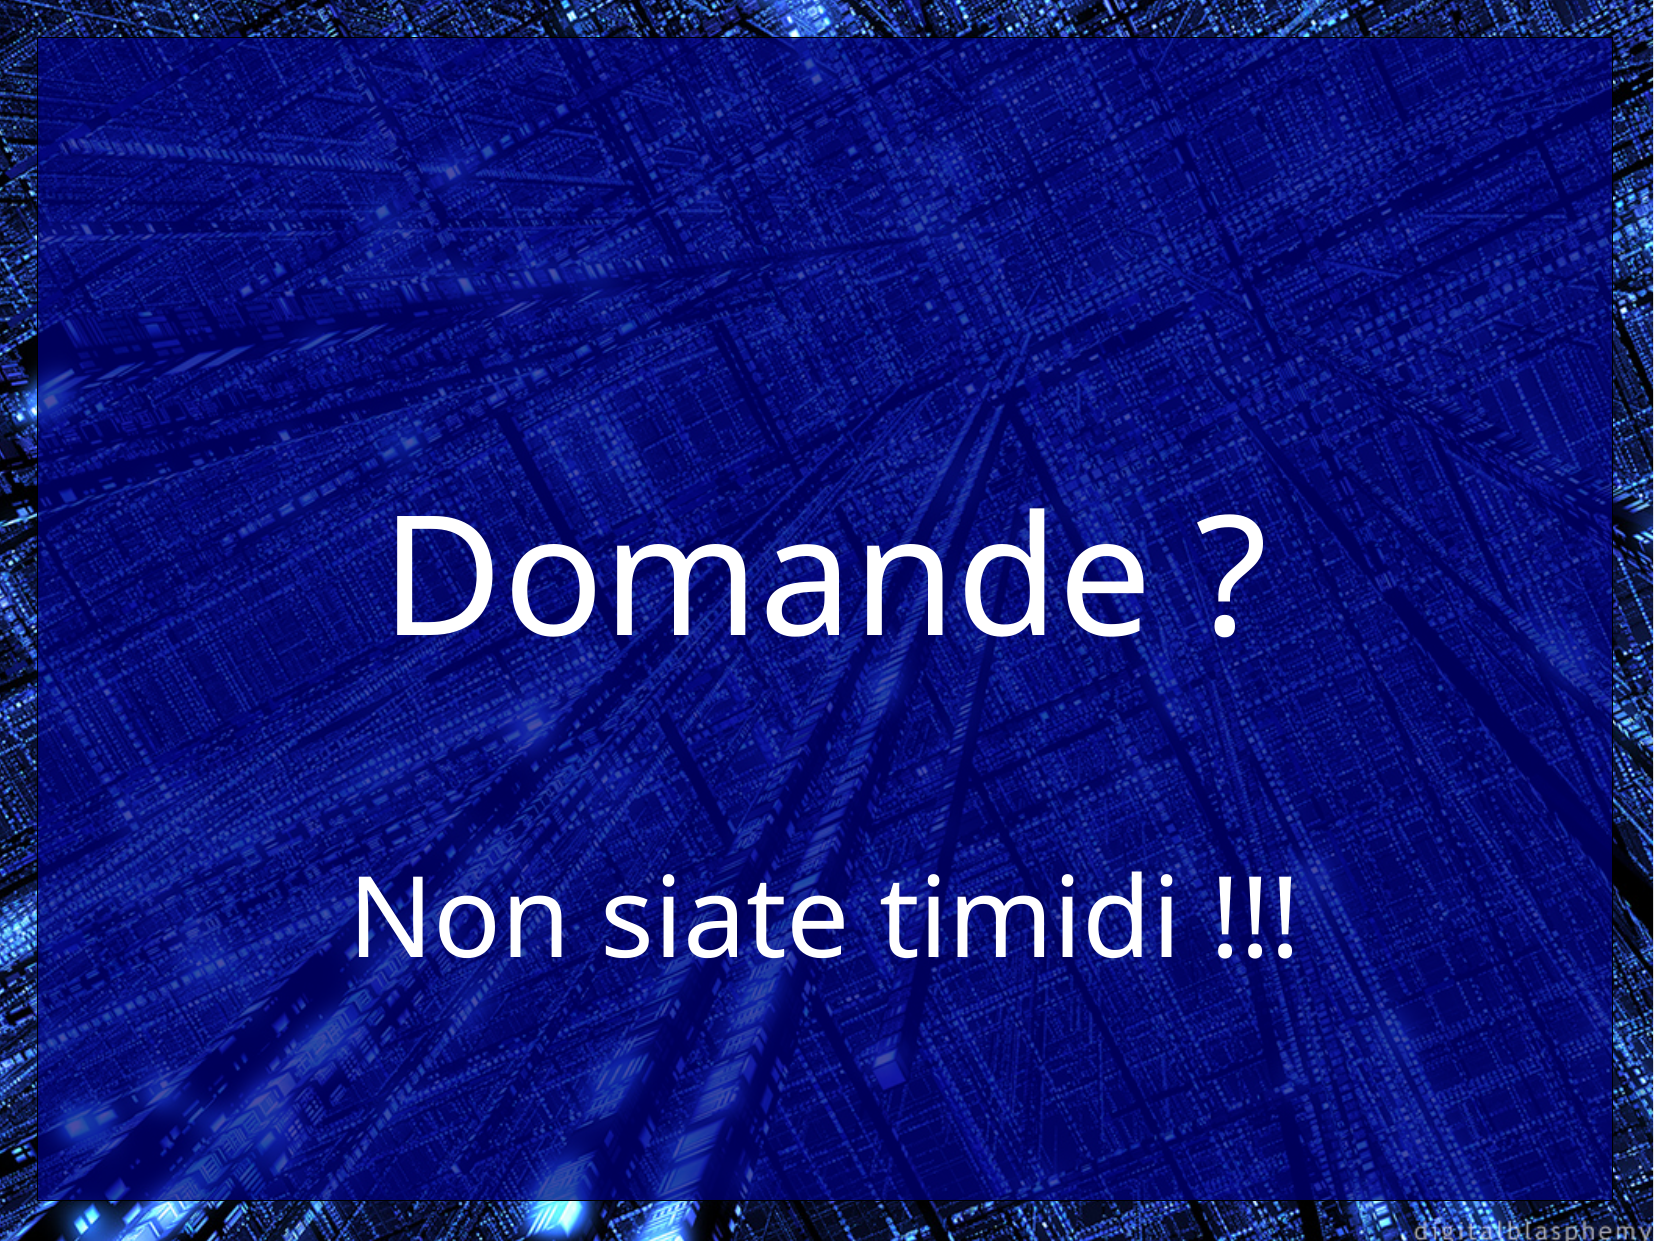

#
Domande ?
Non siate timidi !!!